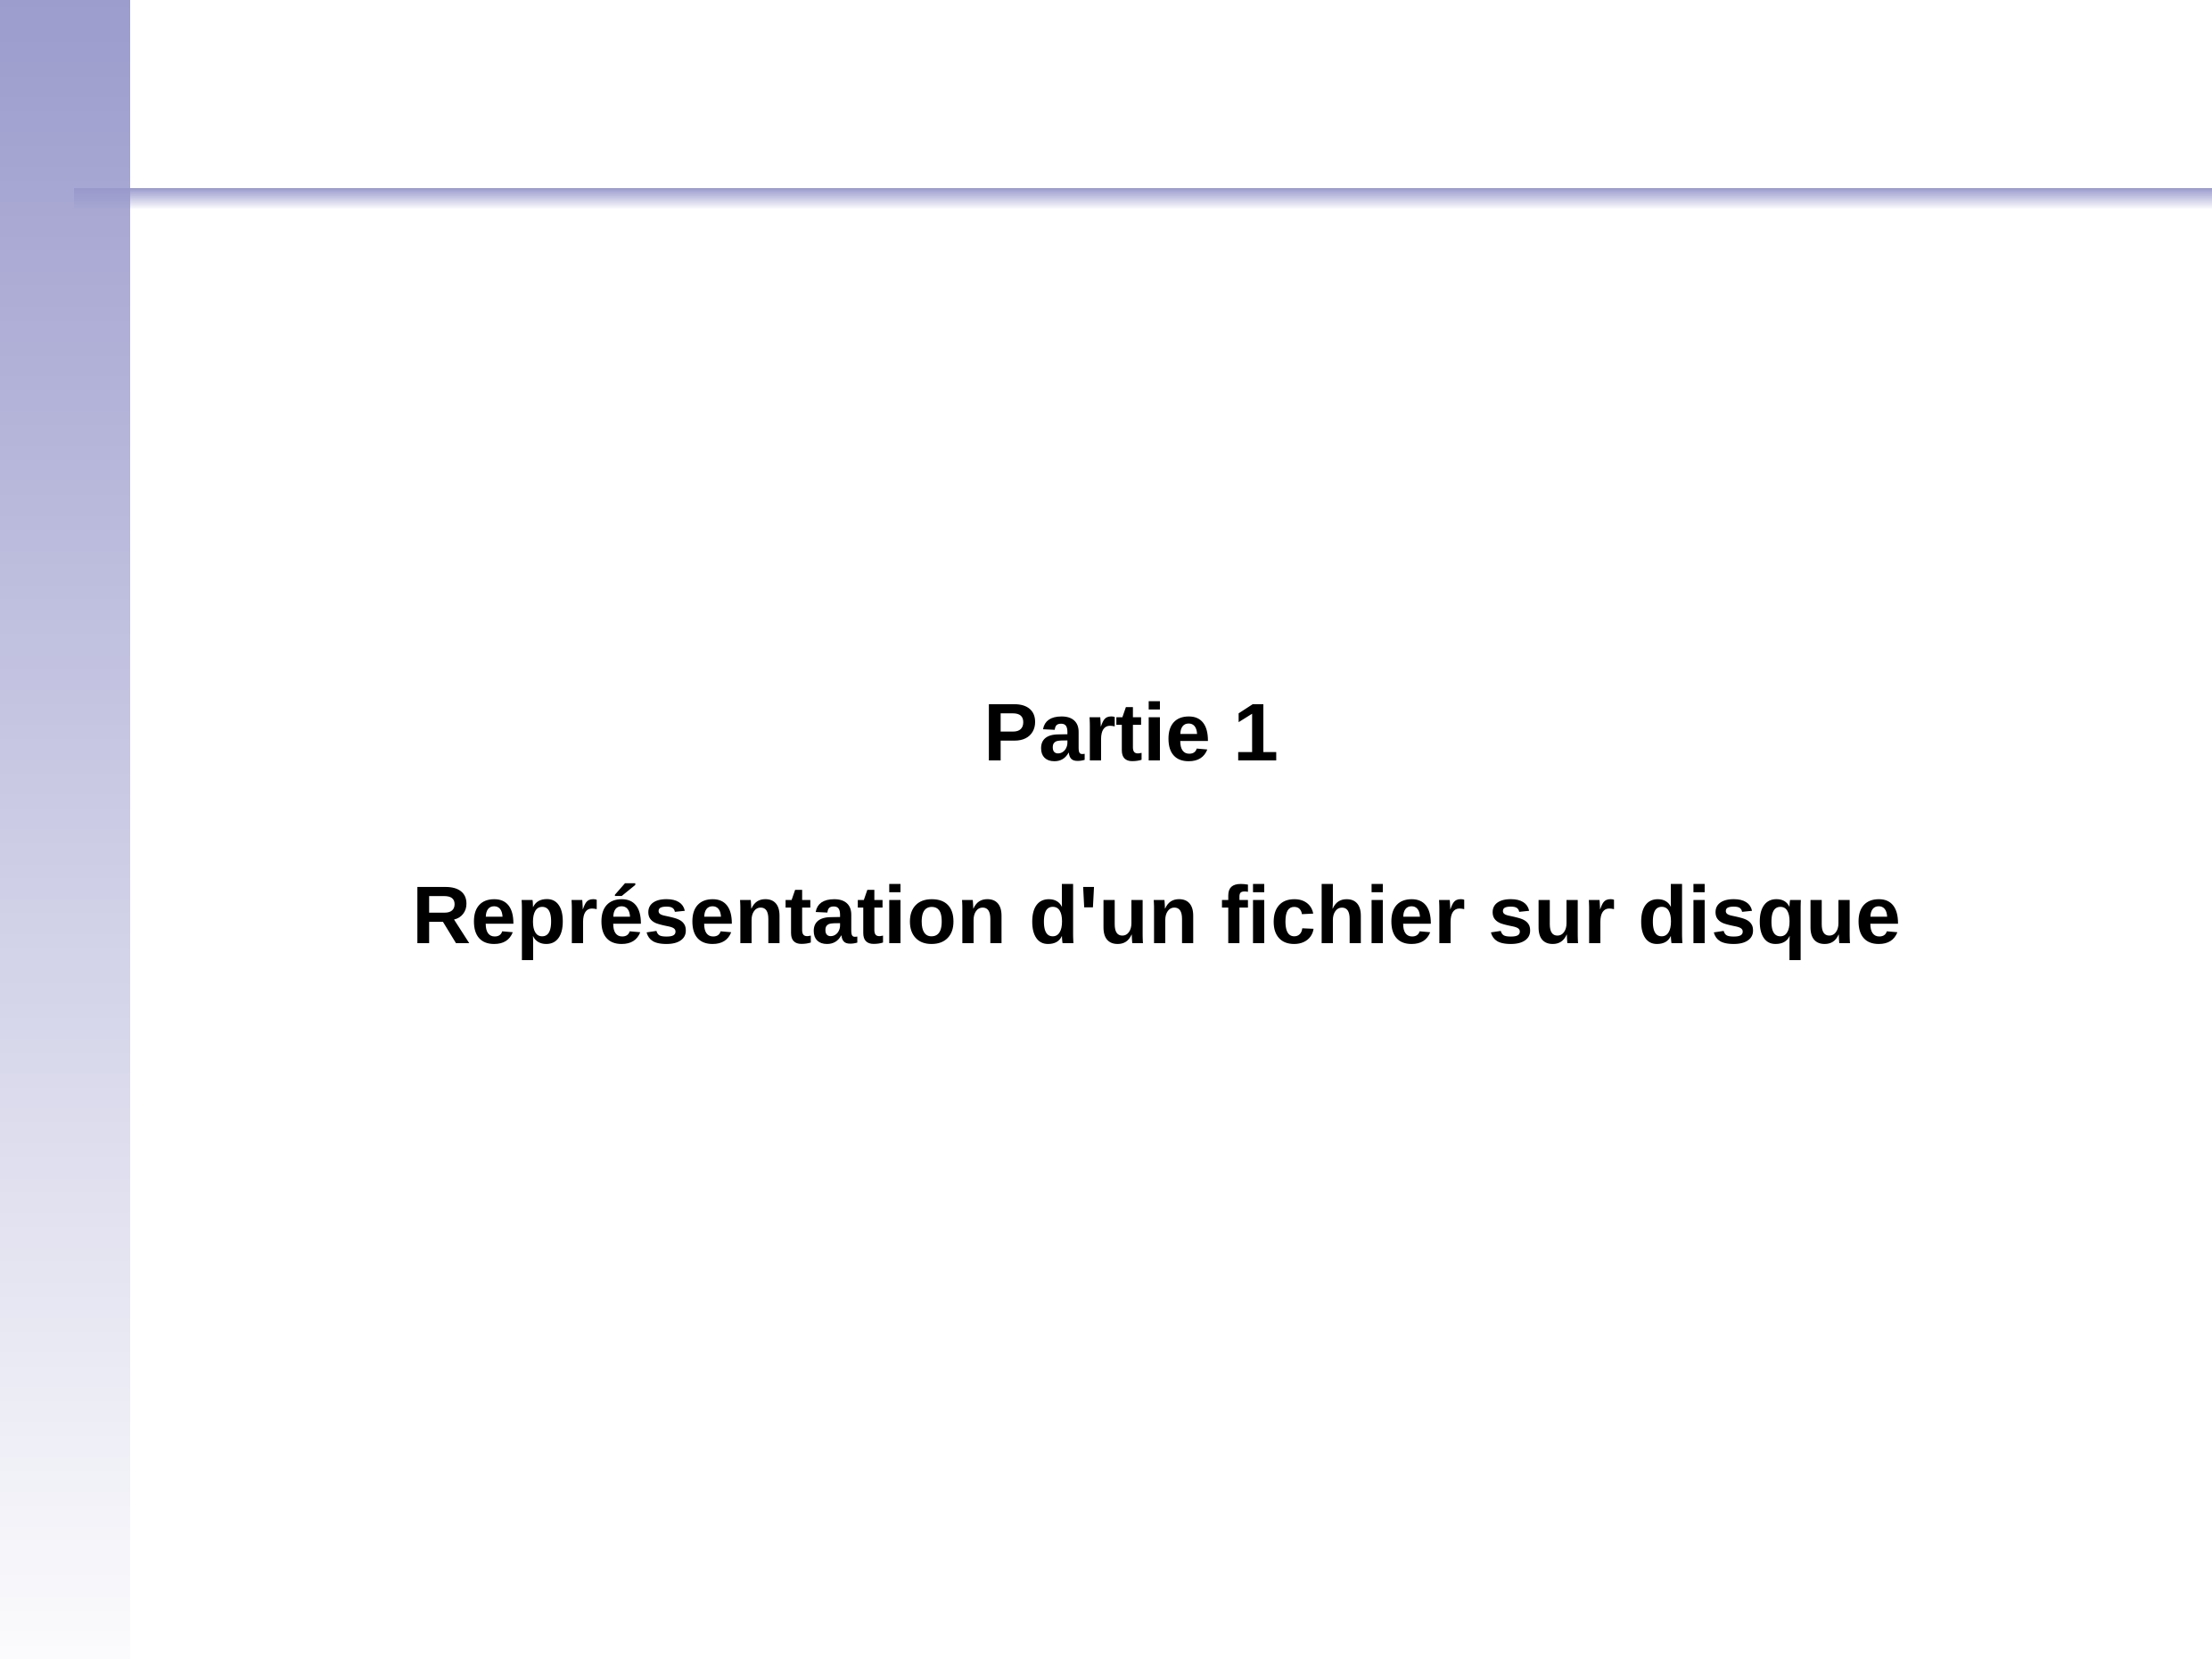

#
Partie 1
Représentation d'un fichier sur disque